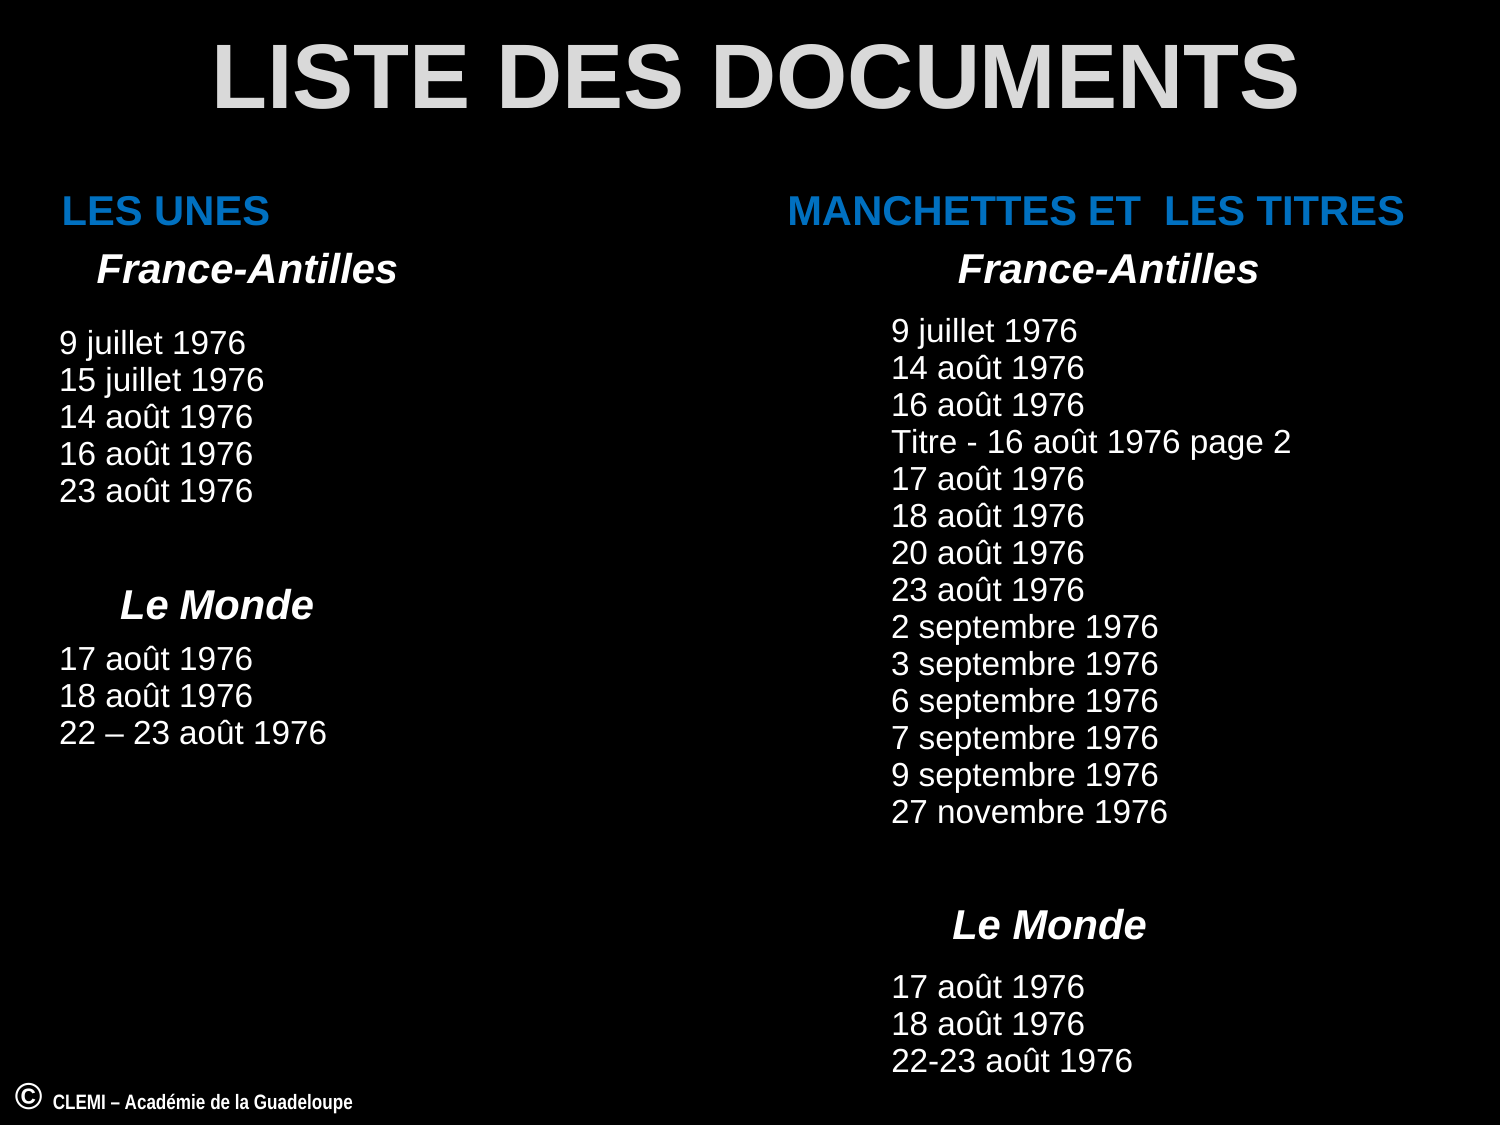

# LISTE DES DOCUMENTS
LES UNES
LES MANCHETTES ET LES TITRES
France-Antilles
France-Antilles
 9 juillet 1976
 14 août 1976
 16 août 1976
 Titre - 16 août 1976 page 2
 17 août 1976
 18 août 1976
 20 août 1976
 23 août 1976
 2 septembre 1976
 3 septembre 1976
 6 septembre 1976
 7 septembre 1976
 9 septembre 1976
 27 novembre 1976
 9 juillet 1976
 15 juillet 1976
 14 août 1976
 16 août 1976
 23 août 1976
Le Monde
 17 août 1976
 18 août 1976
 22 – 23 août 1976
Le Monde
 17 août 1976
 18 août 1976
 22-23 août 1976
© CLEMI – Académie de la Guadeloupe